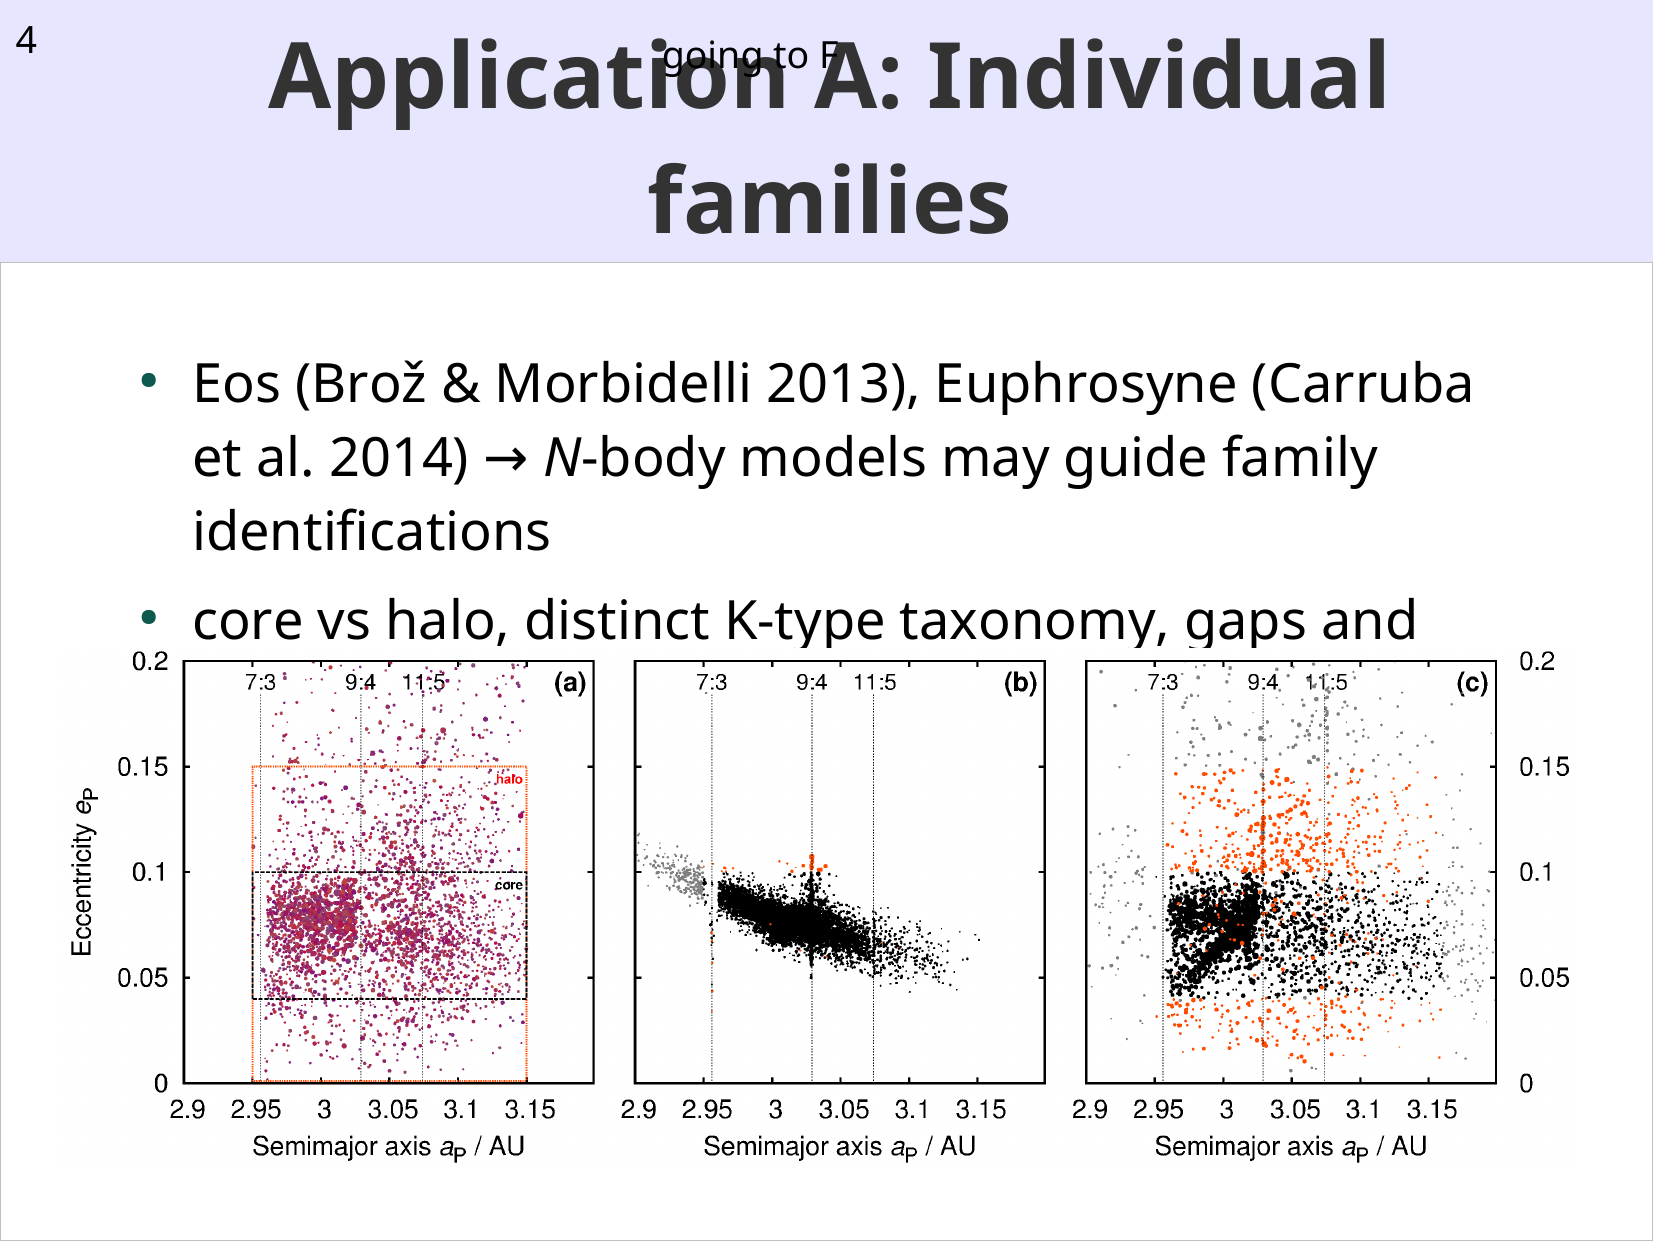

4
# Application A: Individual families
going to F
Eos (Brož & Morbidelli 2013), Euphrosyne (Carruba et al. 2014) → N-body models may guide family identifications
core vs halo, distinct K-type taxonomy, gaps and scattering due to resonances, background often not uniform